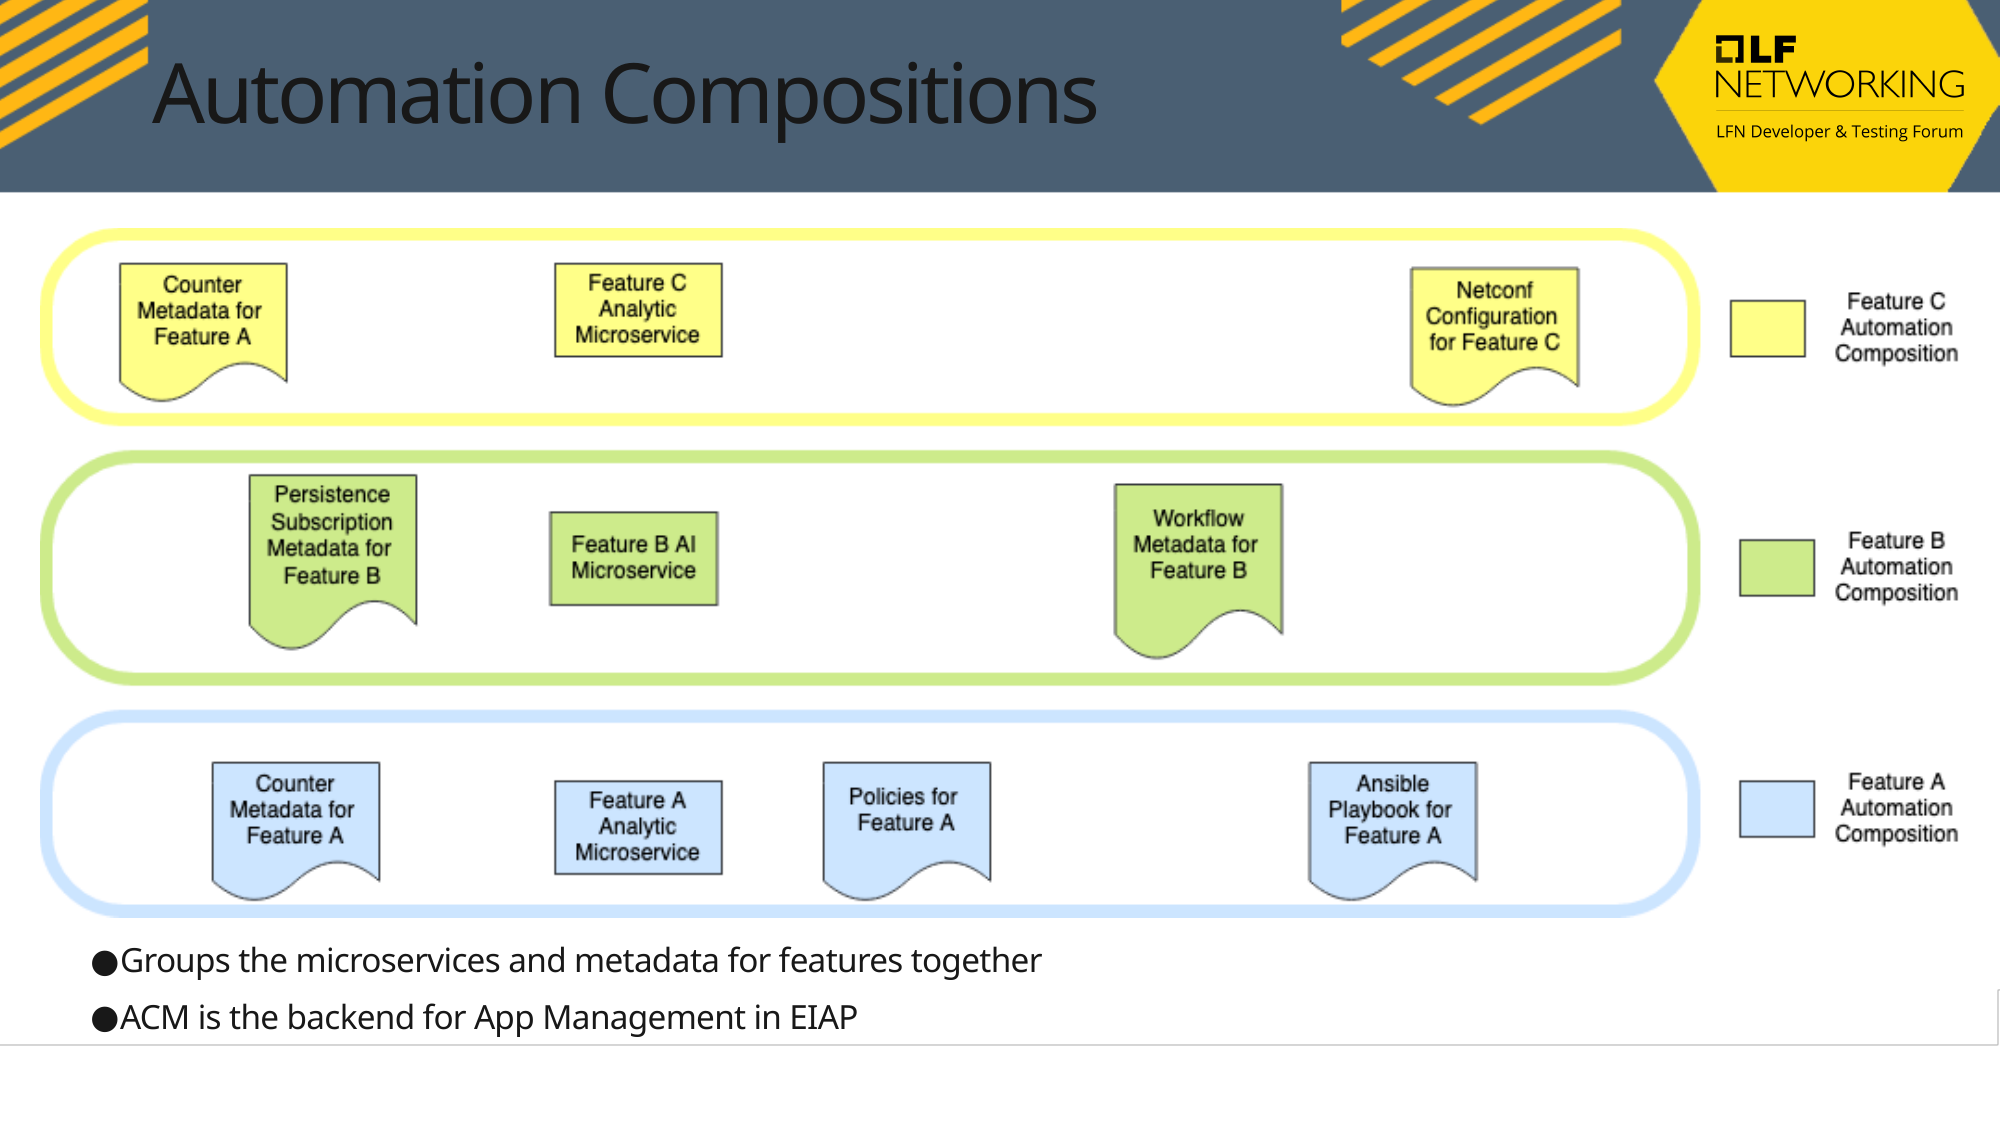

# Automation Compositions
Groups the microservices and metadata for features together
ACM is the backend for App Management in EIAP